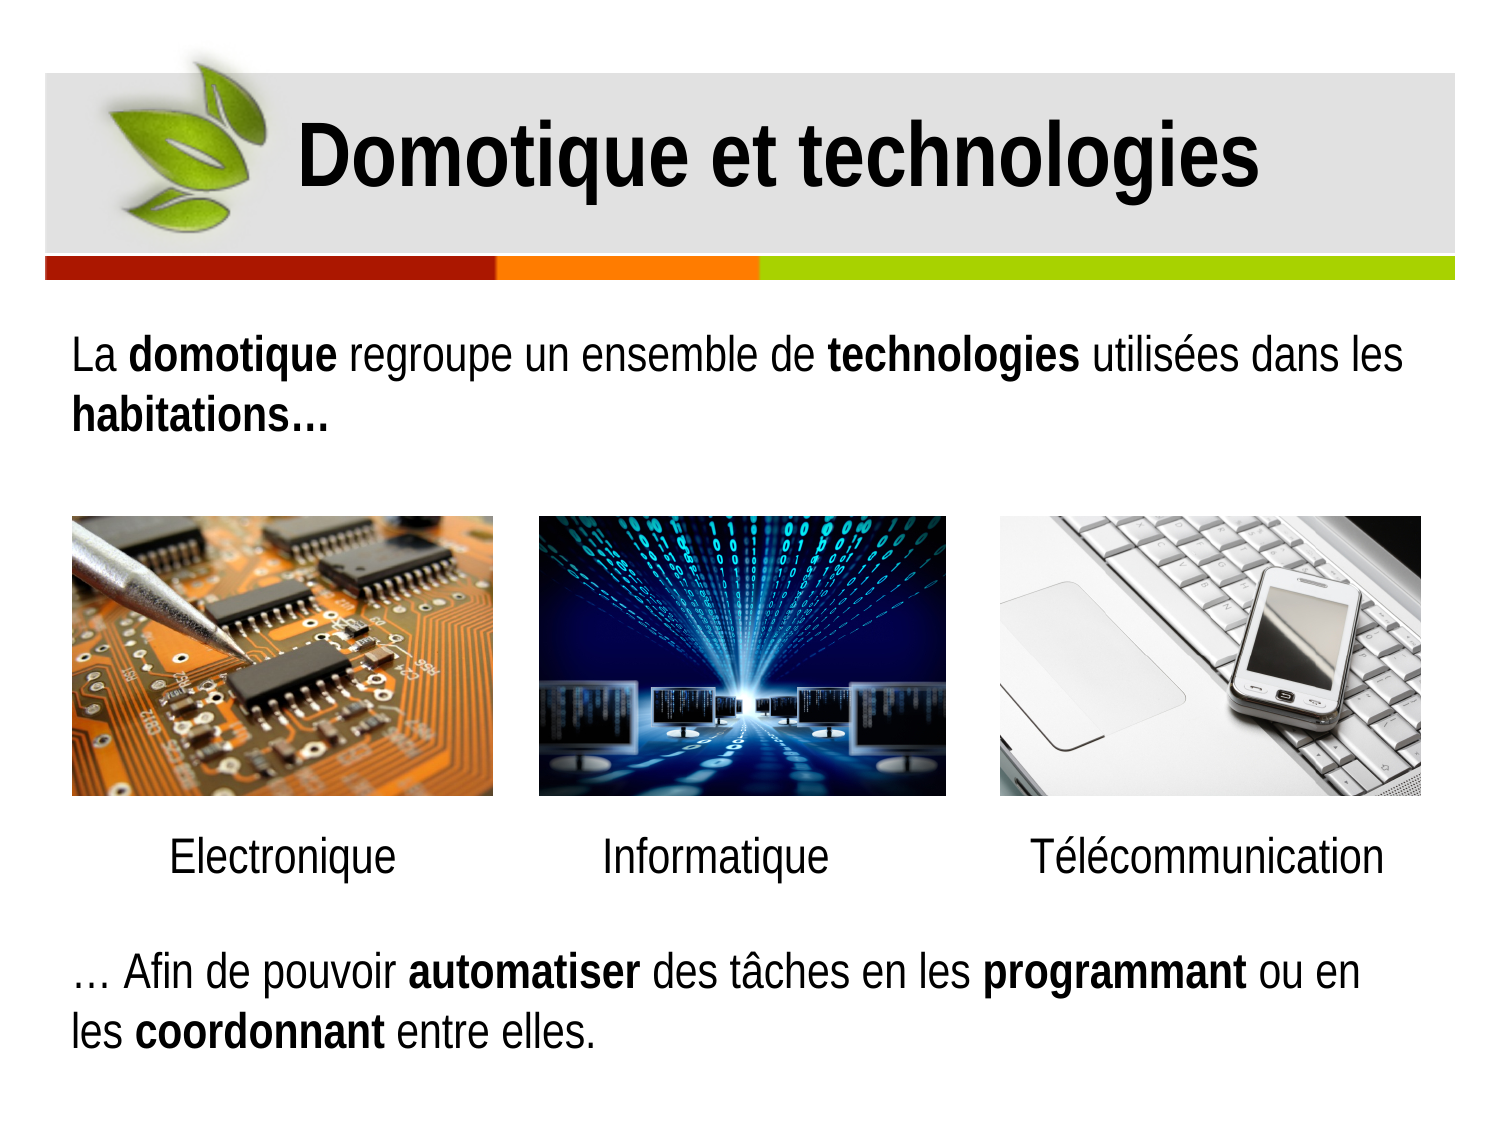

Domotique et technologies
# La domotique regroupe un ensemble de technologies utilisées dans les habitations…
Electronique
Informatique
Télécommunication
… Afin de pouvoir automatiser des tâches en les programmant ou en les coordonnant entre elles.